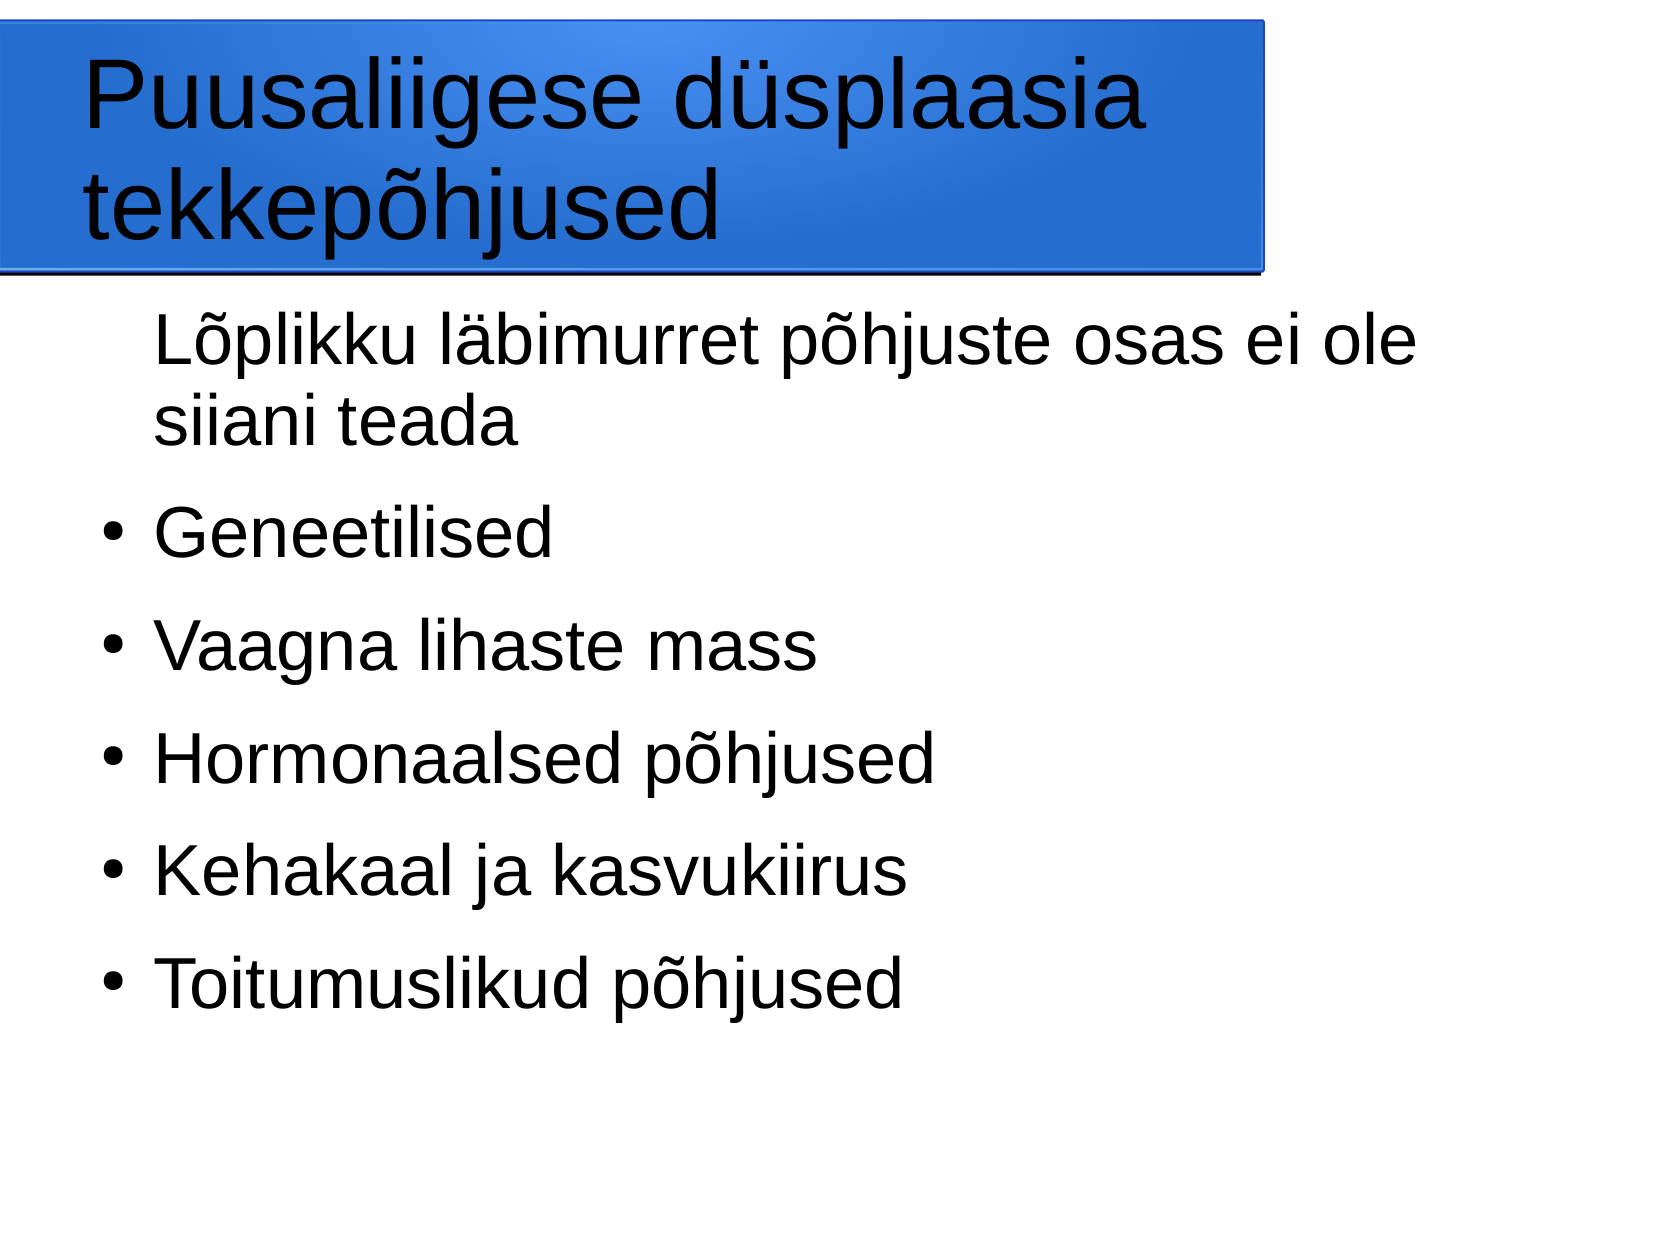

# Puusaliigese düsplaasia tekkepõhjused
Lõplikku läbimurret põhjuste osas ei ole siiani teada
Geneetilised
Vaagna lihaste mass
Hormonaalsed põhjused
Kehakaal ja kasvukiirus
Toitumuslikud põhjused